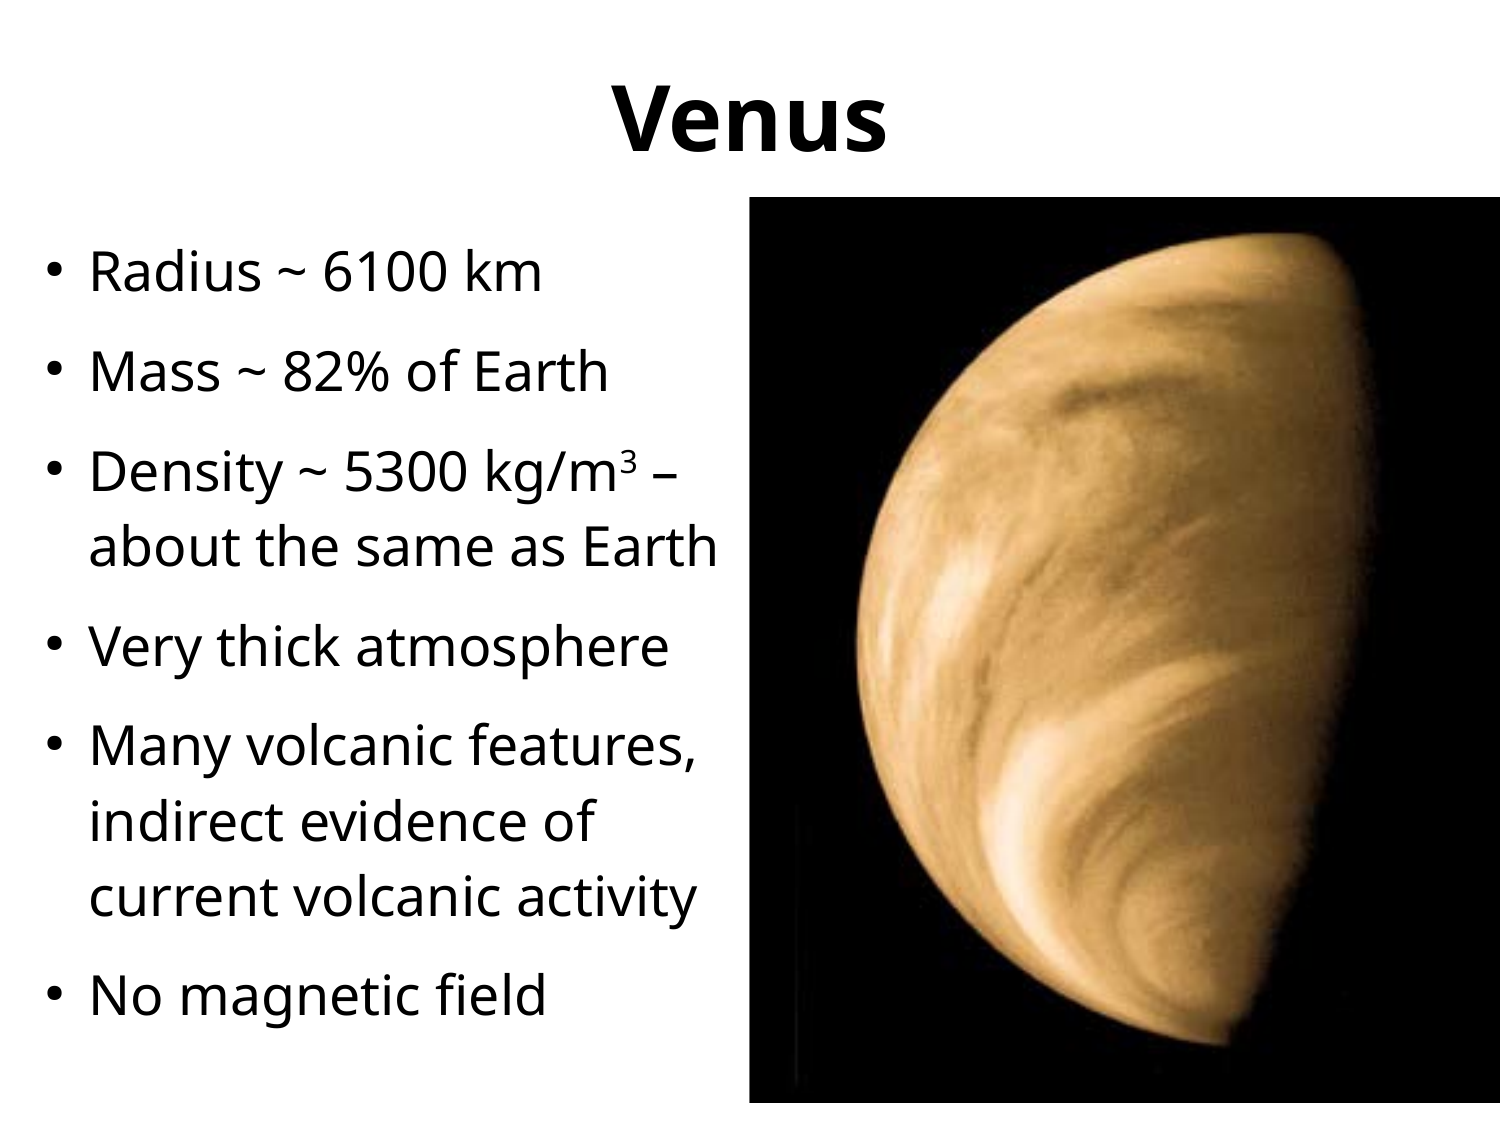

# Venus
Radius ~ 6100 km
Mass ~ 82% of Earth
Density ~ 5300 kg/m3 – about the same as Earth
Very thick atmosphere
Many volcanic features, indirect evidence of current volcanic activity
No magnetic field